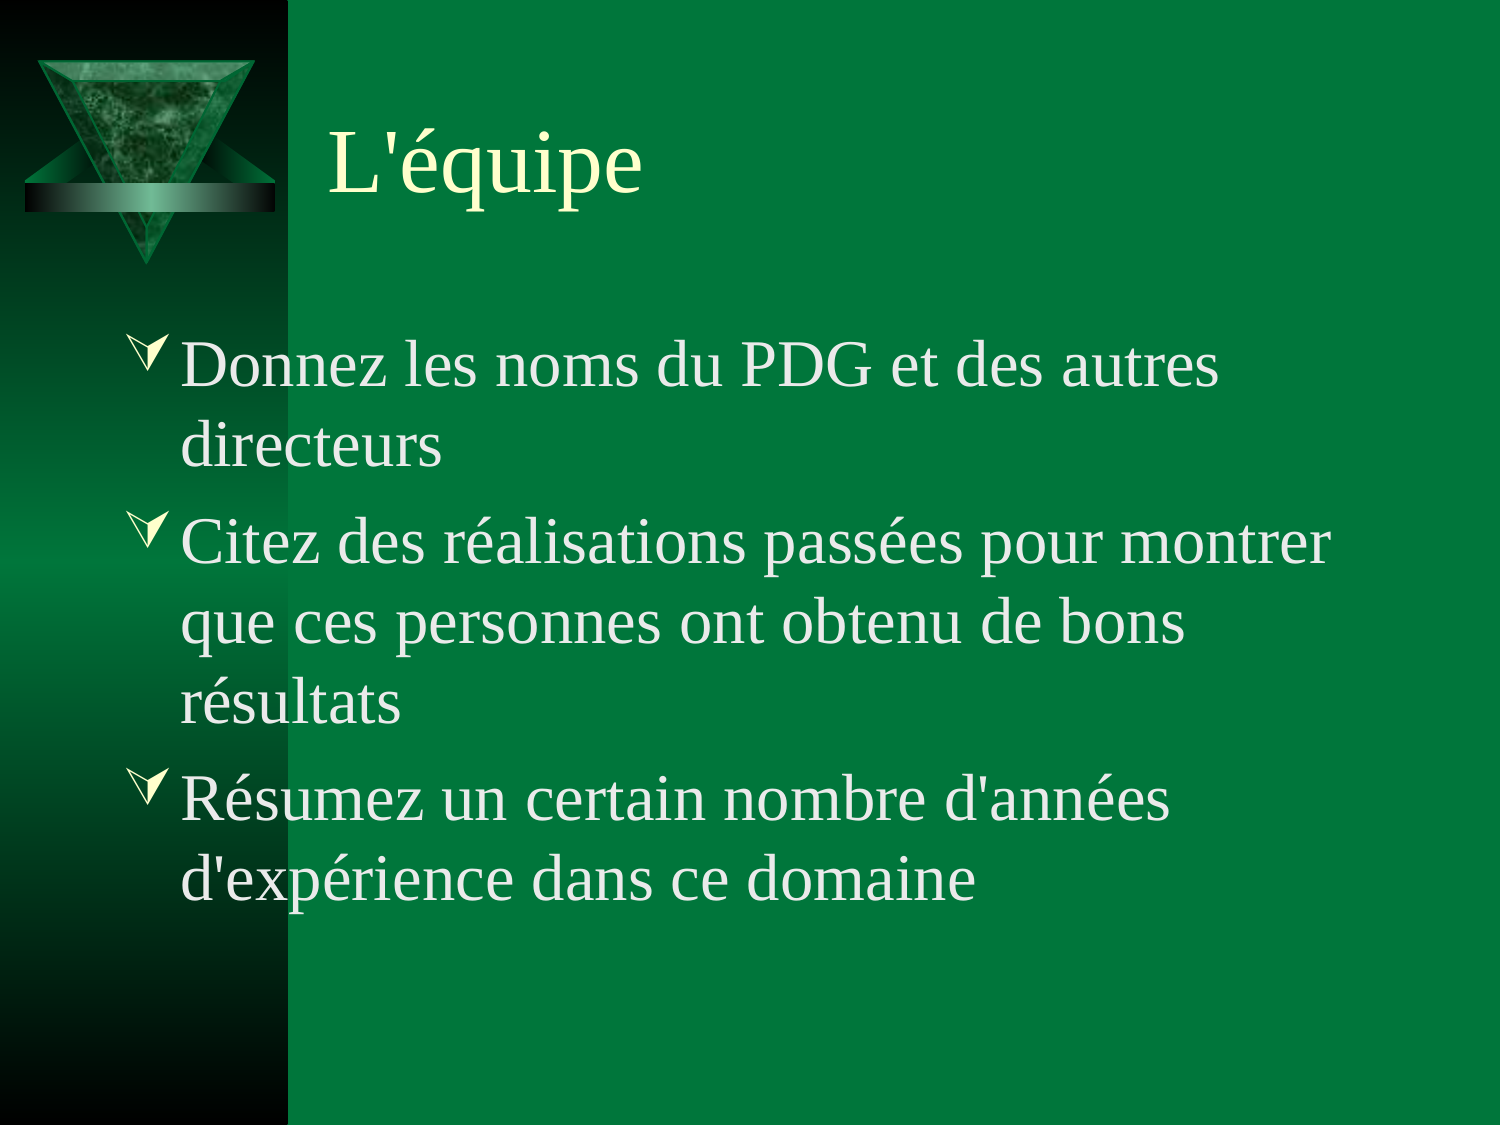

# L'équipe
Donnez les noms du PDG et des autres directeurs
Citez des réalisations passées pour montrer que ces personnes ont obtenu de bons résultats
Résumez un certain nombre d'années d'expérience dans ce domaine